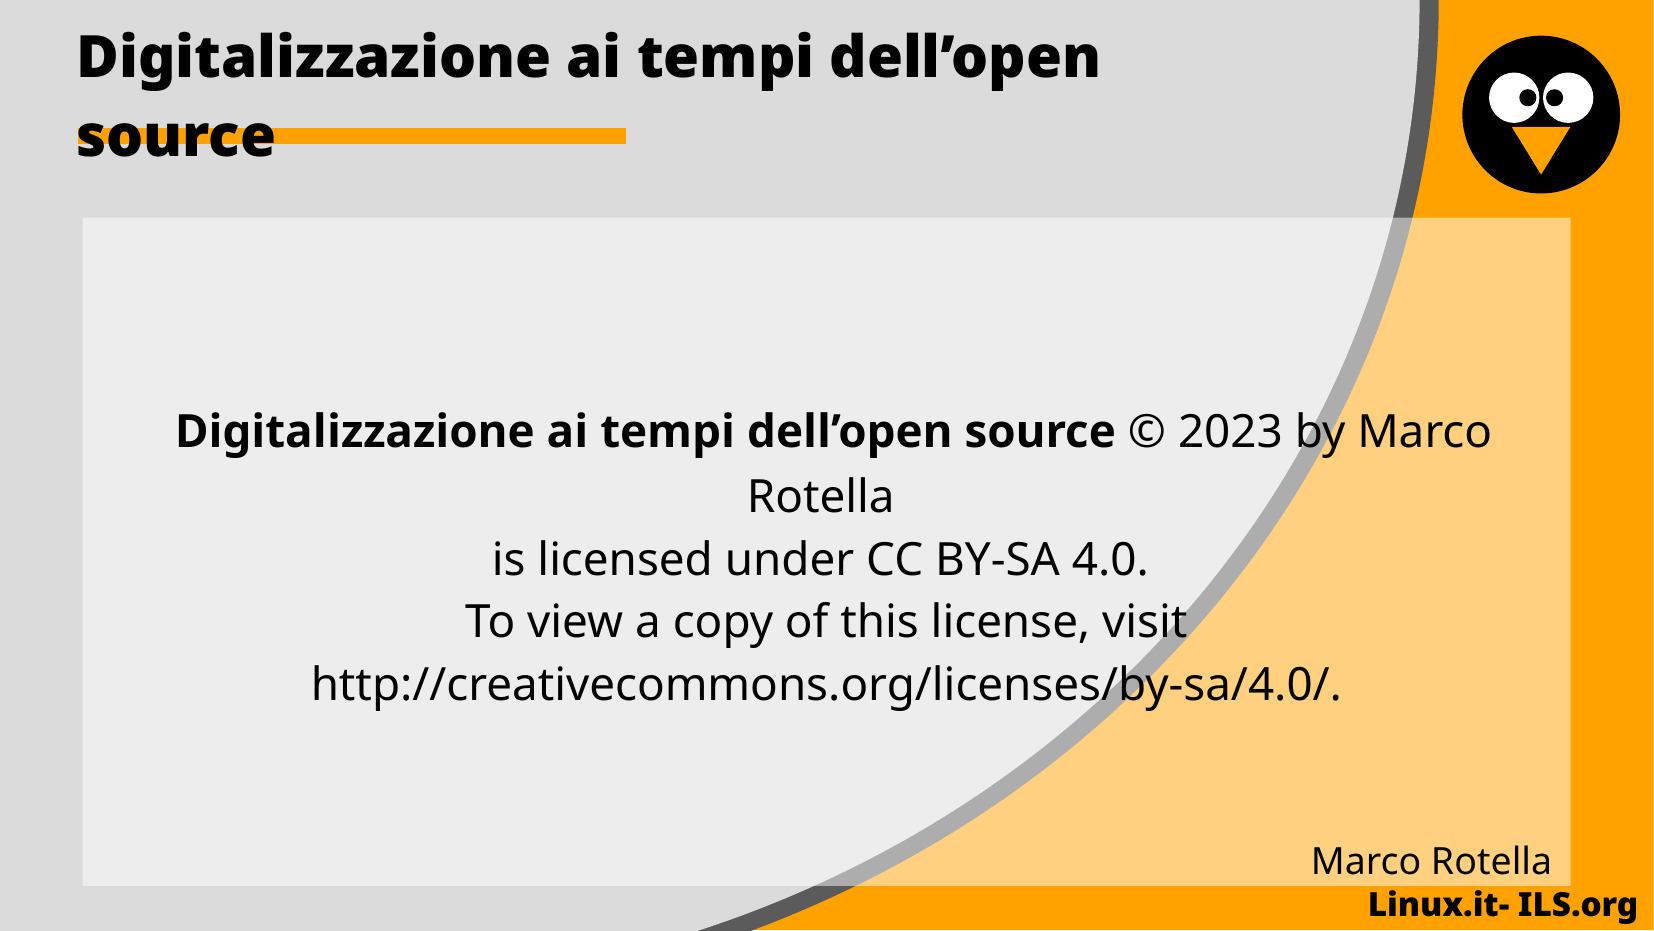

# Digitalizzazione ai tempi dell’open source
 Digitalizzazione ai tempi dell’open source © 2023 by Marco Rotella
is licensed under CC BY-SA 4.0.
To view a copy of this license, visit http://creativecommons.org/licenses/by-sa/4.0/.
Marco Rotella
Linux.it- ILS.org